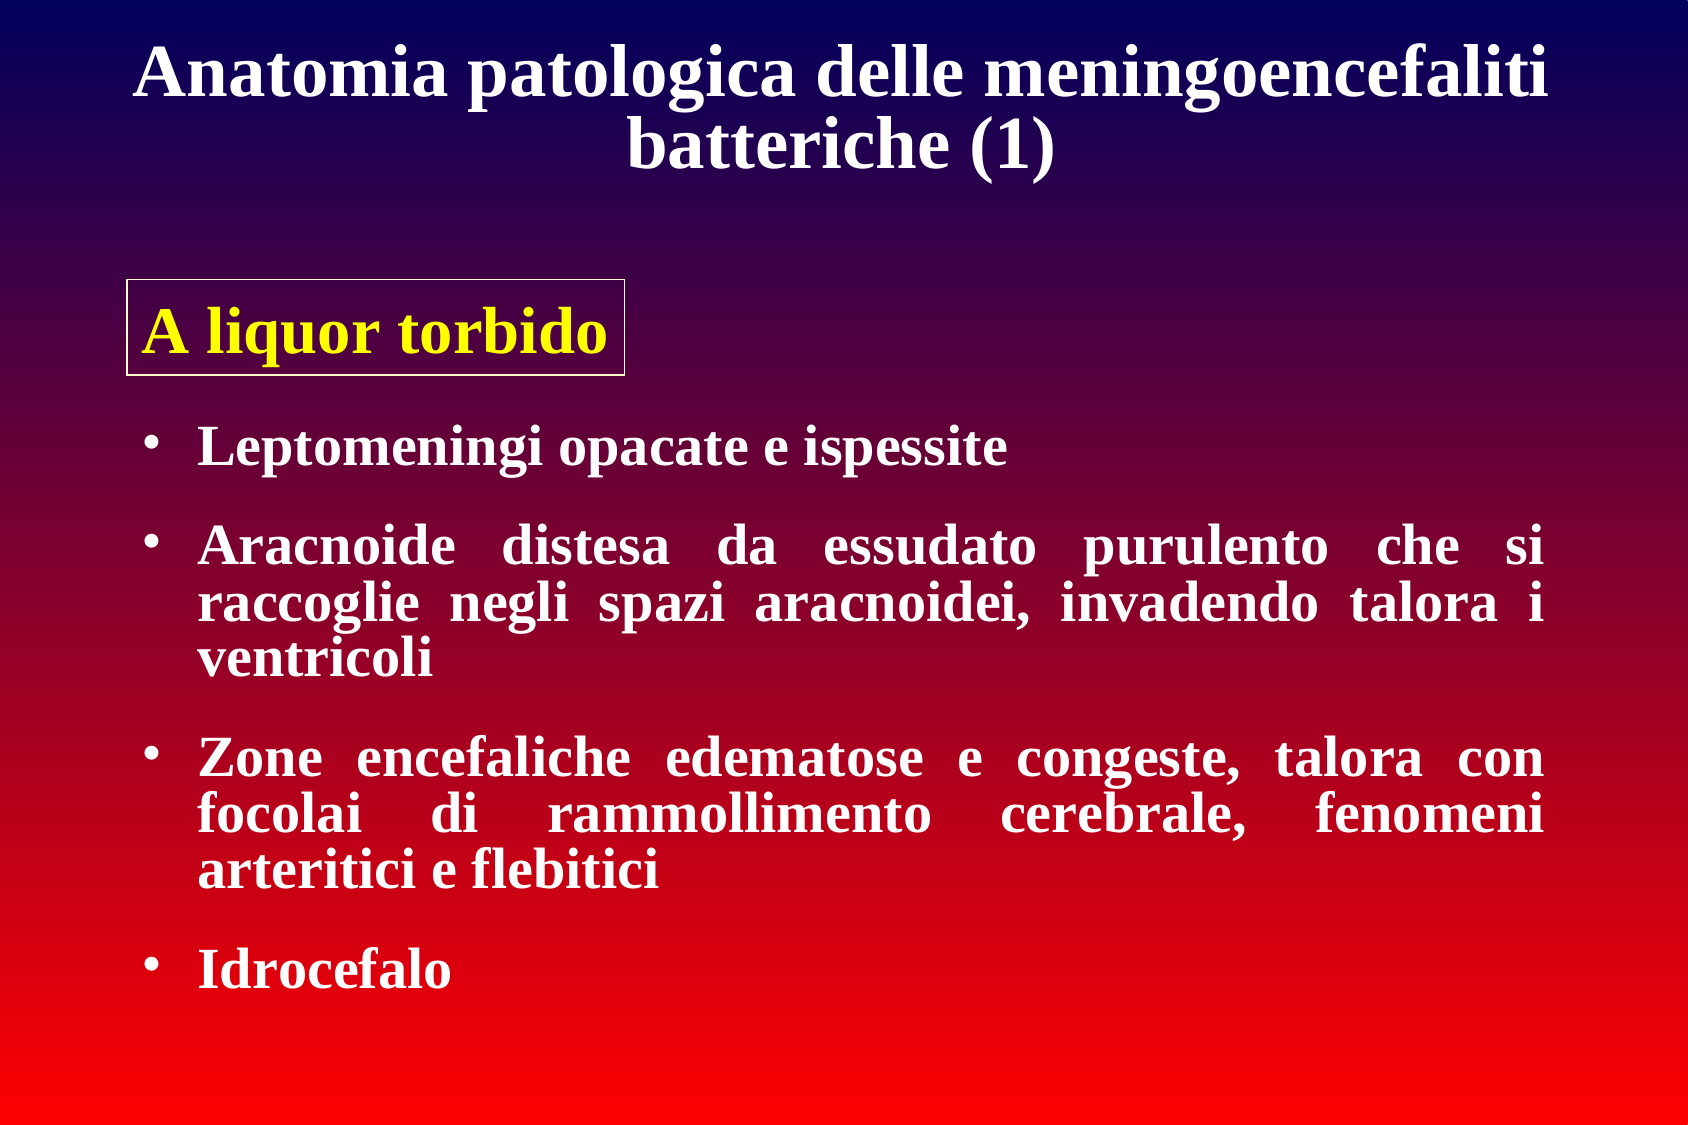

Anatomia patologica delle meningoencefaliti batteriche (1)
A liquor torbido
Leptomeningi opacate e ispessite
Aracnoide distesa da essudato purulento che si raccoglie negli spazi aracnoidei, invadendo talora i ventricoli
Zone encefaliche edematose e congeste, talora con focolai di rammollimento cerebrale, fenomeni arteritici e flebitici
Idrocefalo